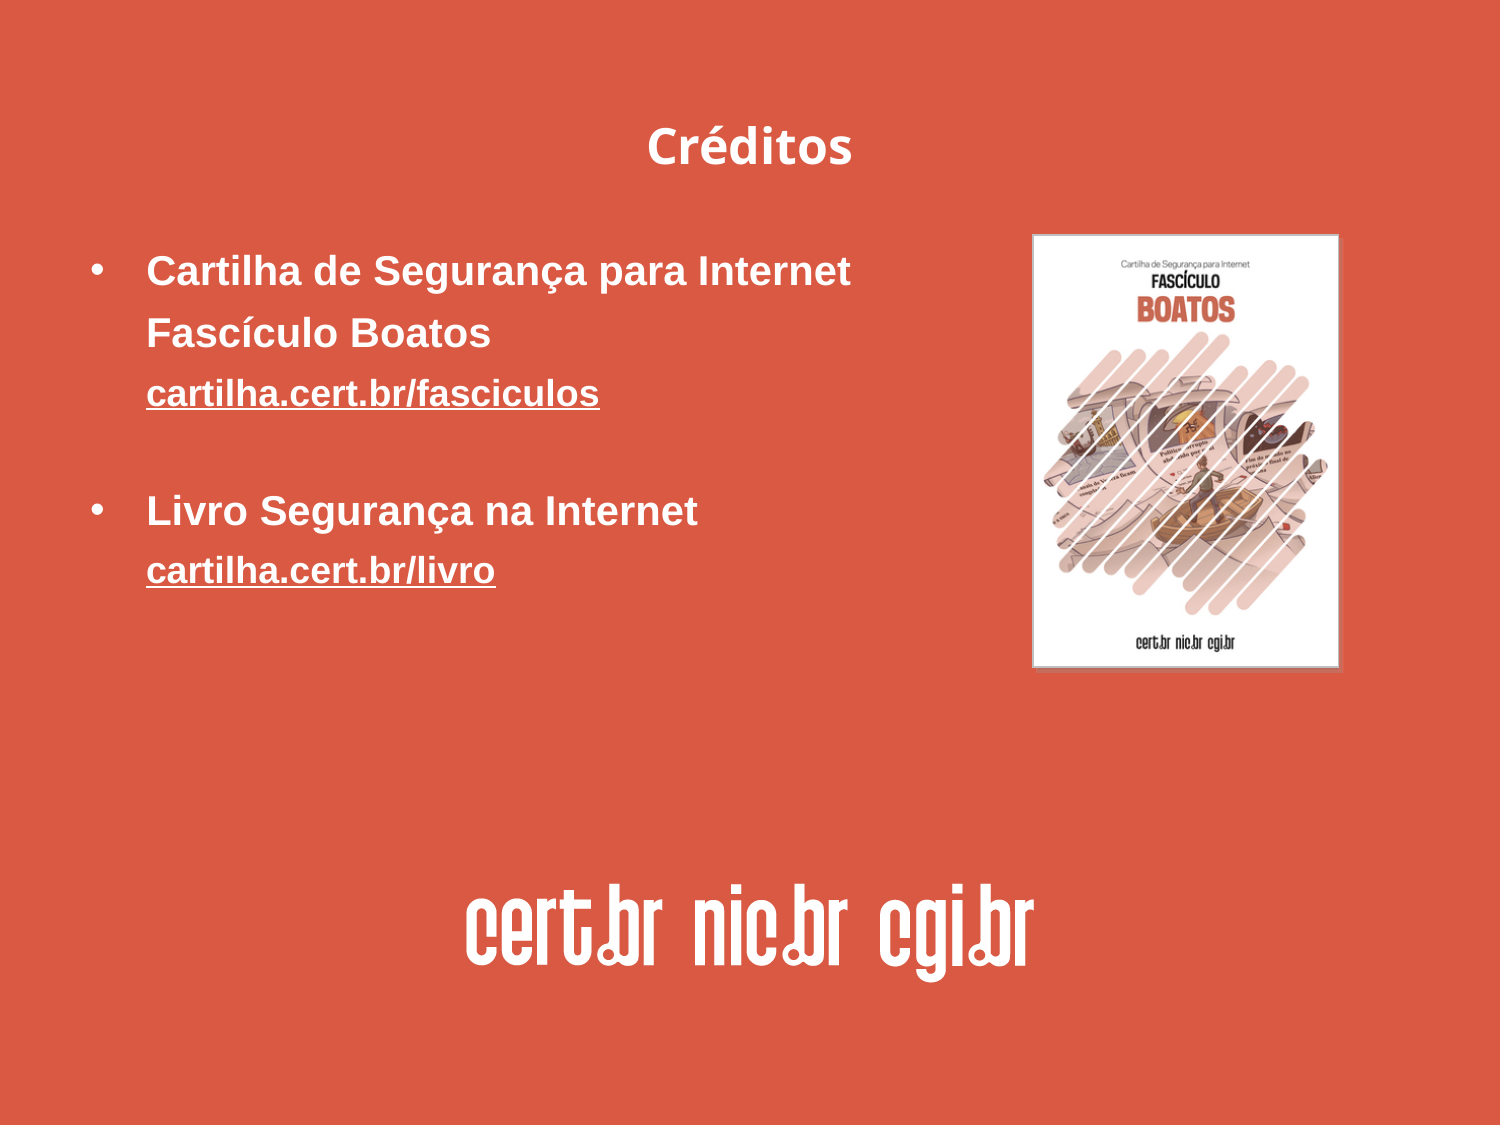

# Créditos
Cartilha de Segurança para Internet
Fascículo Boatos
cartilha.cert.br/fasciculos
Livro Segurança na Internet
cartilha.cert.br/livro